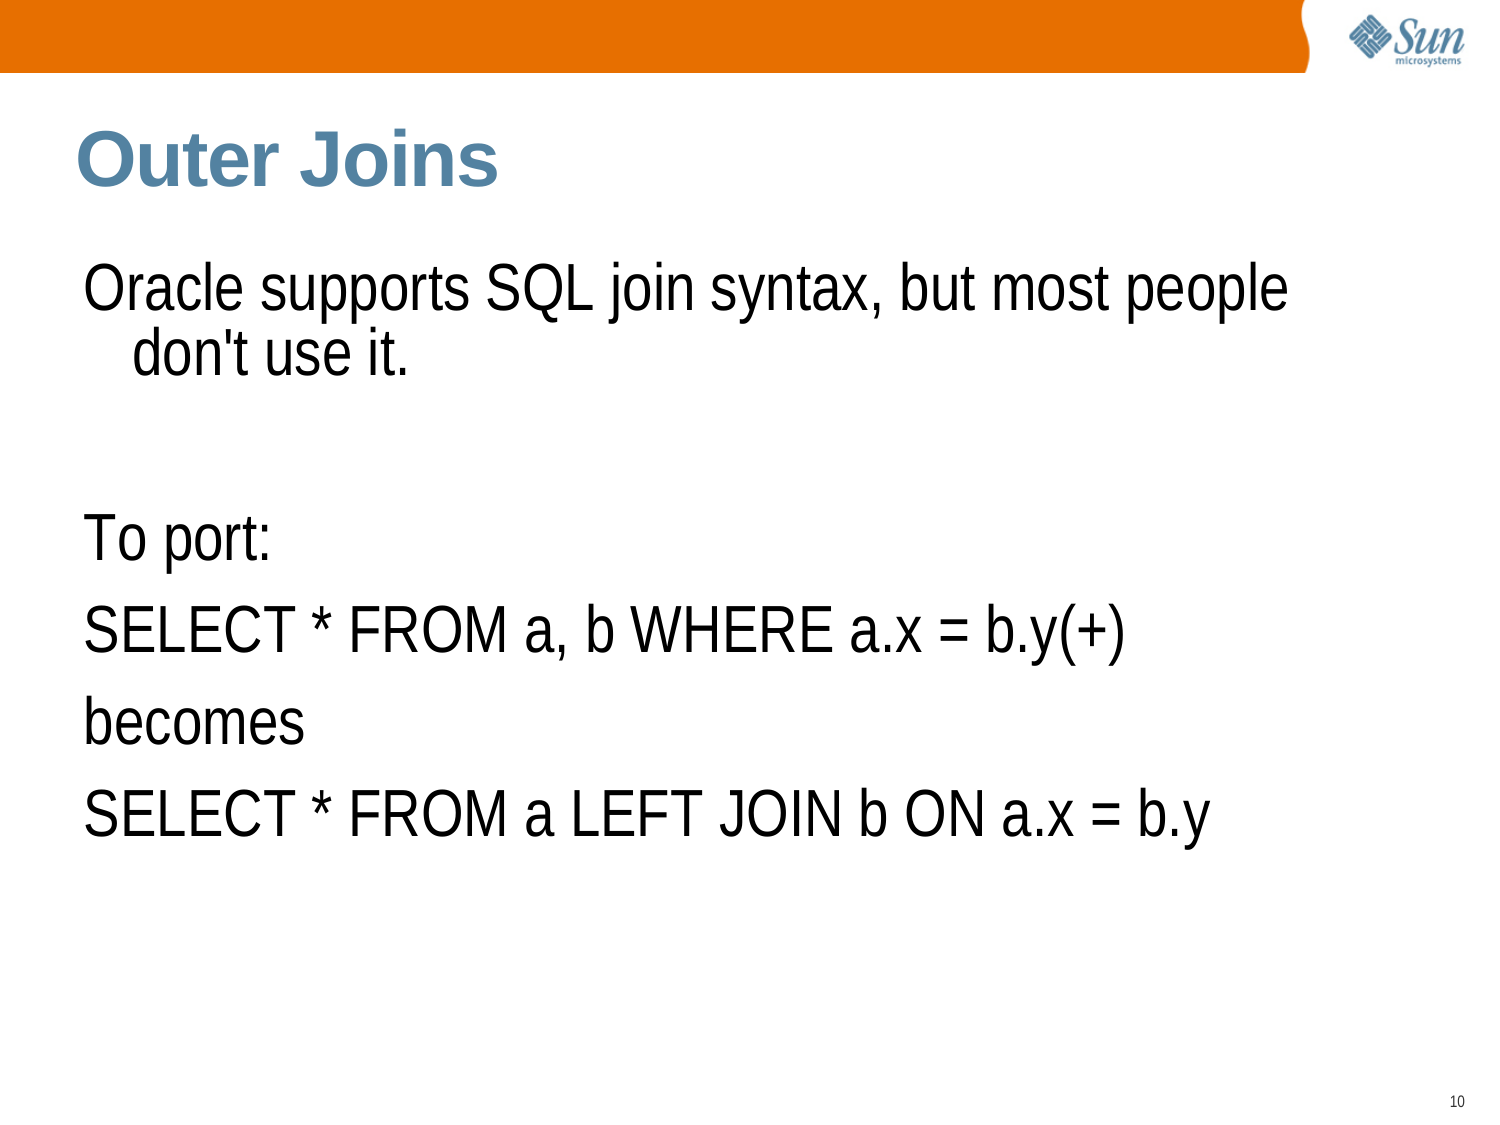

# Outer Joins
Oracle supports SQL join syntax, but most people don't use it.
To port:
SELECT * FROM a, b WHERE a.x = b.y(+)
becomes
SELECT * FROM a LEFT JOIN b ON a.x = b.y
Po